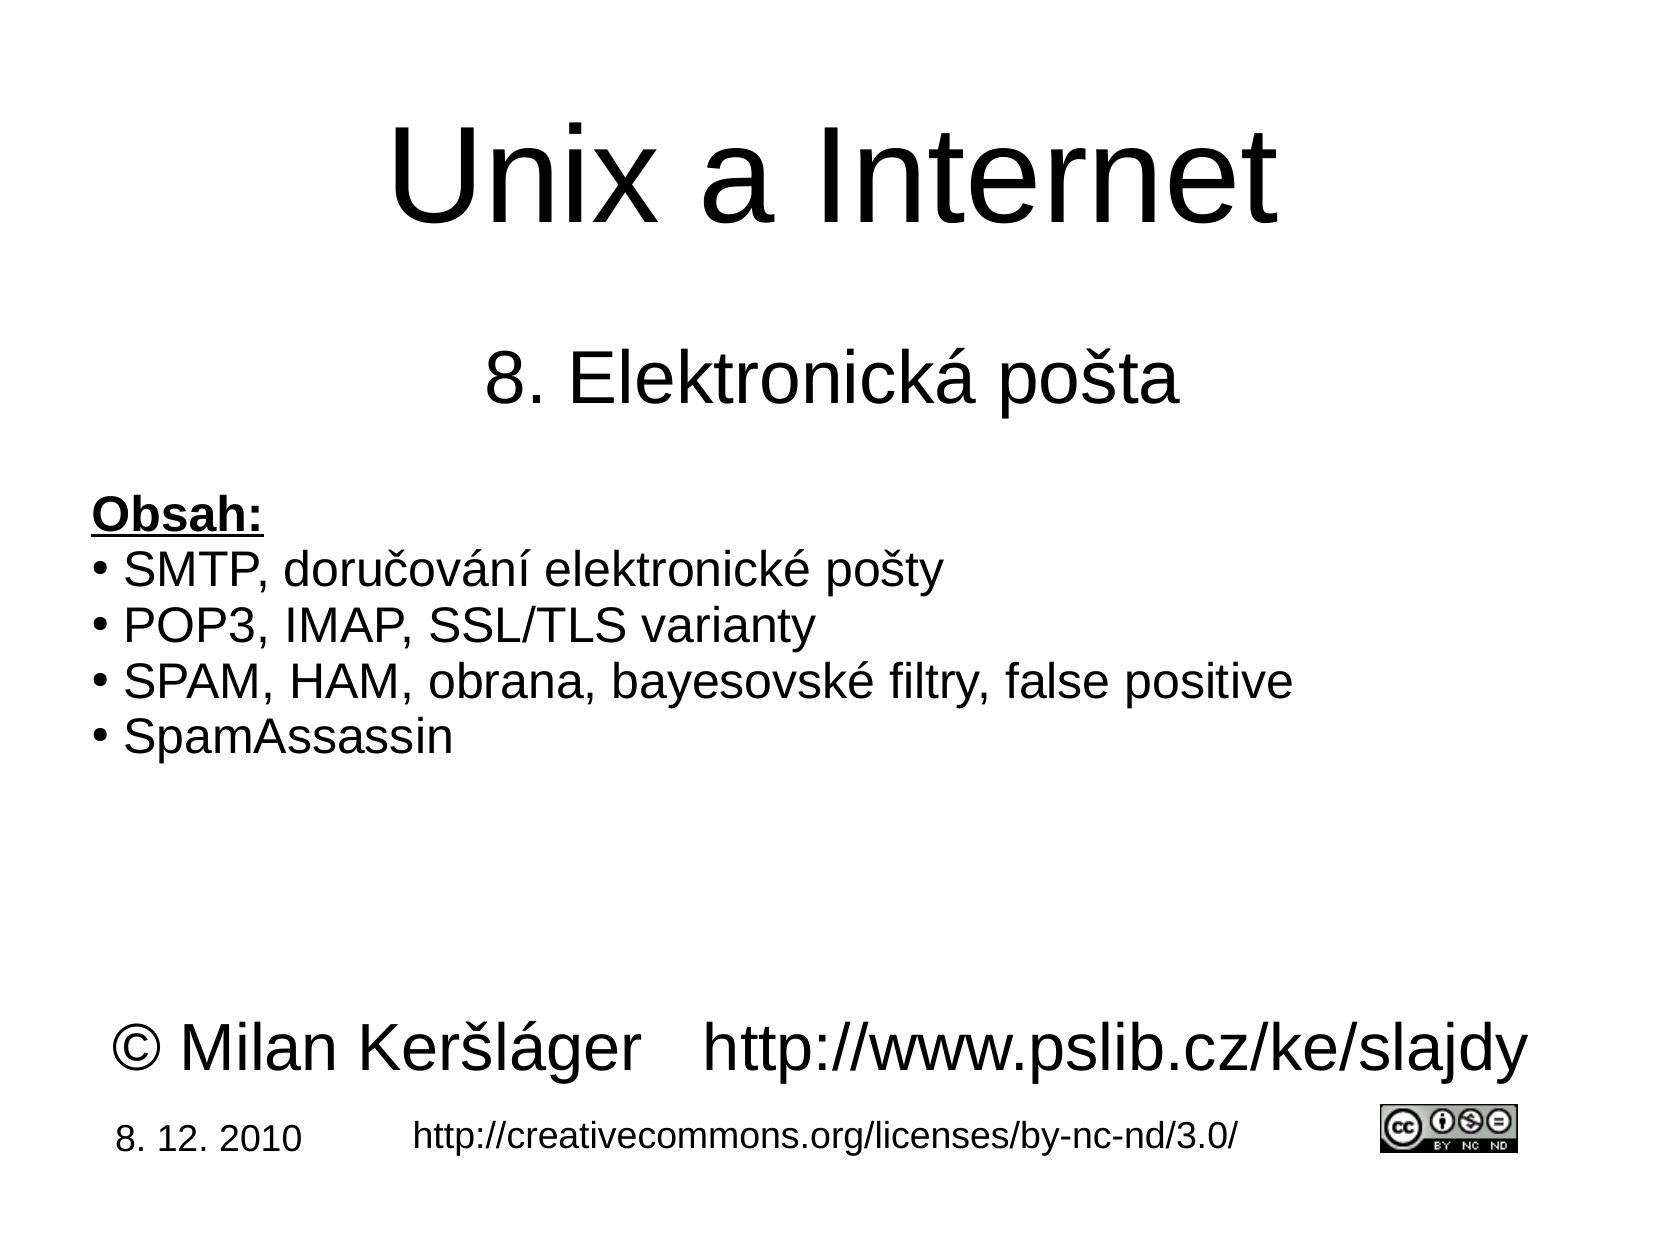

# Unix a Internet 8. Elektronická pošta
Obsah:
 SMTP, doručování elektronické pošty
 POP3, IMAP, SSL/TLS varianty
 SPAM, HAM, obrana, bayesovské filtry, false positive
 SpamAssassin
© Milan Keršláger	http://www.pslib.cz/ke/slajdy
http://creativecommons.org/licenses/by-nc-nd/3.0/
8. 12. 2010